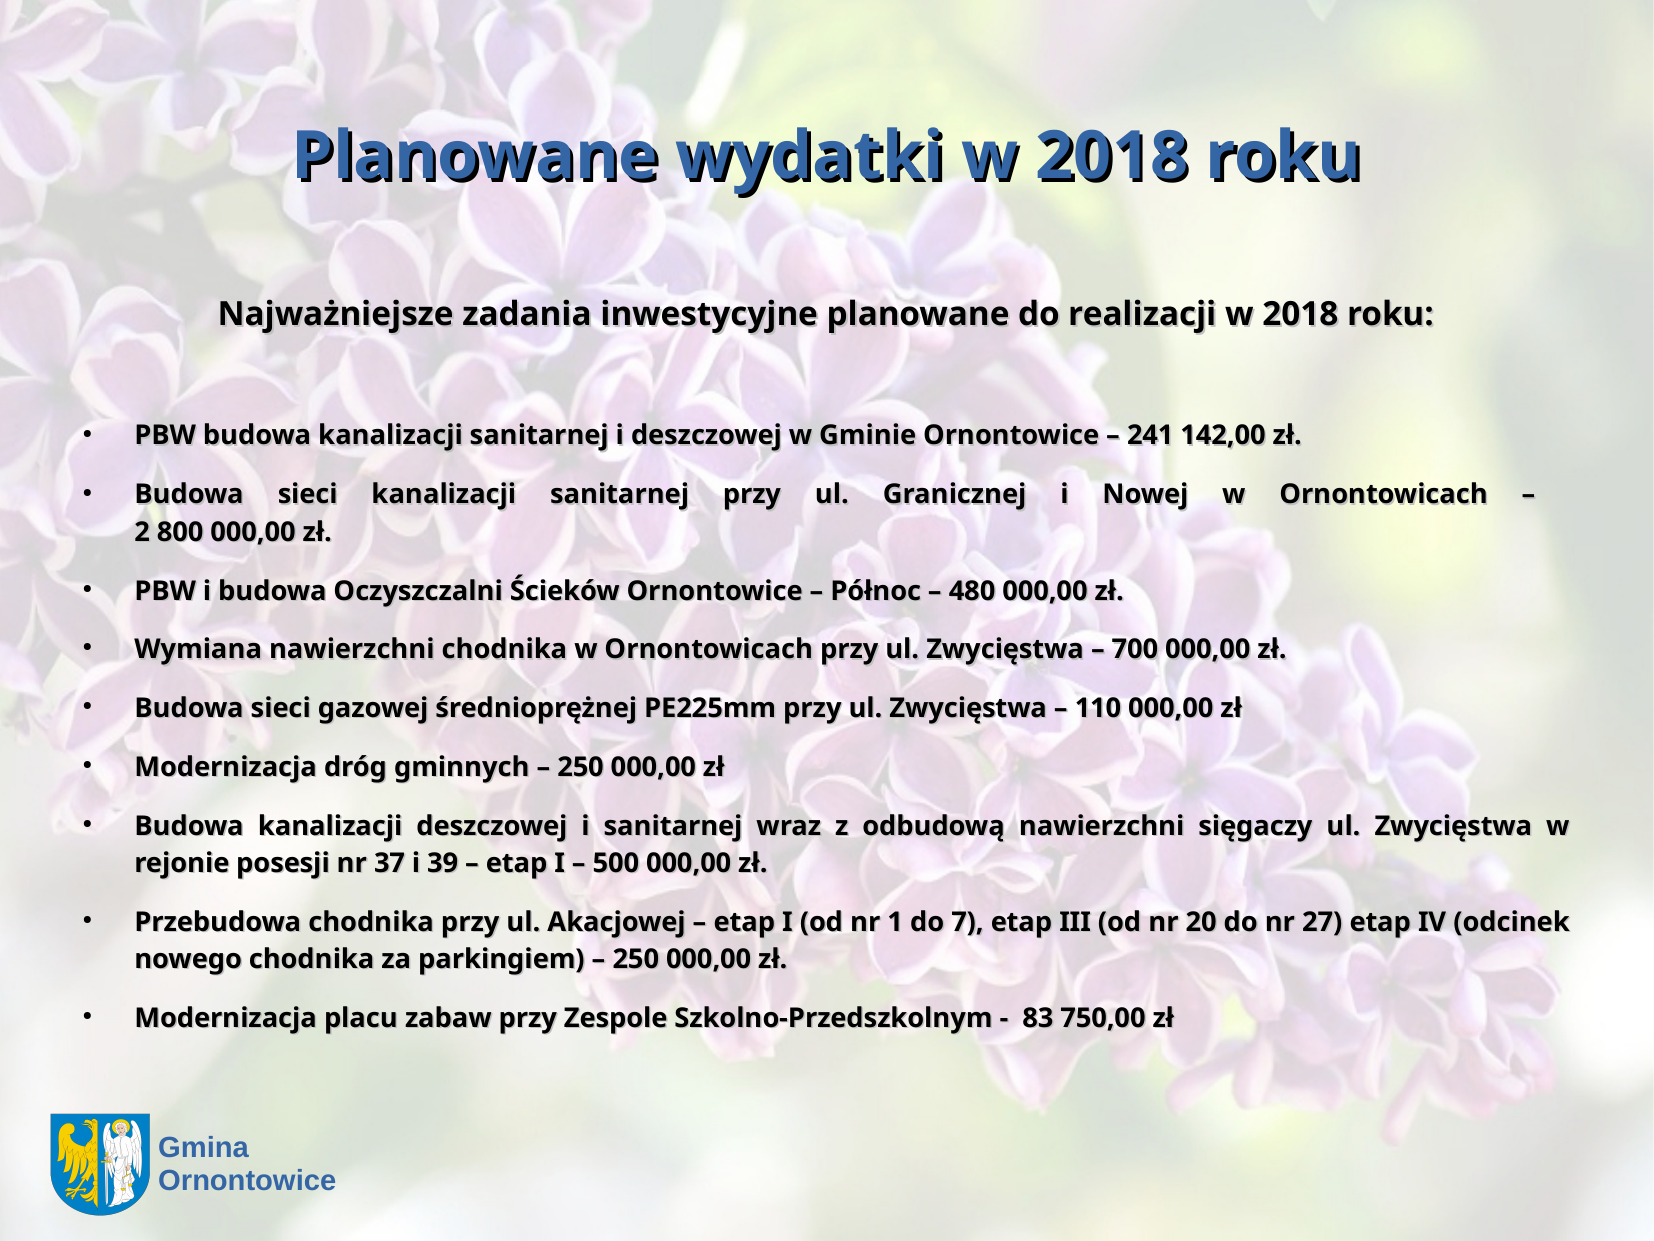

# Planowane wydatki w 2018 roku
Najważniejsze zadania inwestycyjne planowane do realizacji w 2018 roku:
PBW budowa kanalizacji sanitarnej i deszczowej w Gminie Ornontowice – 241 142,00 zł.
Budowa sieci kanalizacji sanitarnej przy ul. Granicznej i Nowej w Ornontowicach –
2 800 000,00 zł.
PBW i budowa Oczyszczalni Ścieków Ornontowice – Północ – 480 000,00 zł.
Wymiana nawierzchni chodnika w Ornontowicach przy ul. Zwycięstwa – 700 000,00 zł.
Budowa sieci gazowej średnioprężnej PE225mm przy ul. Zwycięstwa – 110 000,00 zł
Modernizacja dróg gminnych – 250 000,00 zł
Budowa kanalizacji deszczowej i sanitarnej wraz z odbudową nawierzchni sięgaczy ul. Zwycięstwa w rejonie posesji nr 37 i 39 – etap I – 500 000,00 zł.
Przebudowa chodnika przy ul. Akacjowej – etap I (od nr 1 do 7), etap III (od nr 20 do nr 27) etap IV (odcinek nowego chodnika za parkingiem) – 250 000,00 zł.
Modernizacja placu zabaw przy Zespole Szkolno-Przedszkolnym - 83 750,00 zł